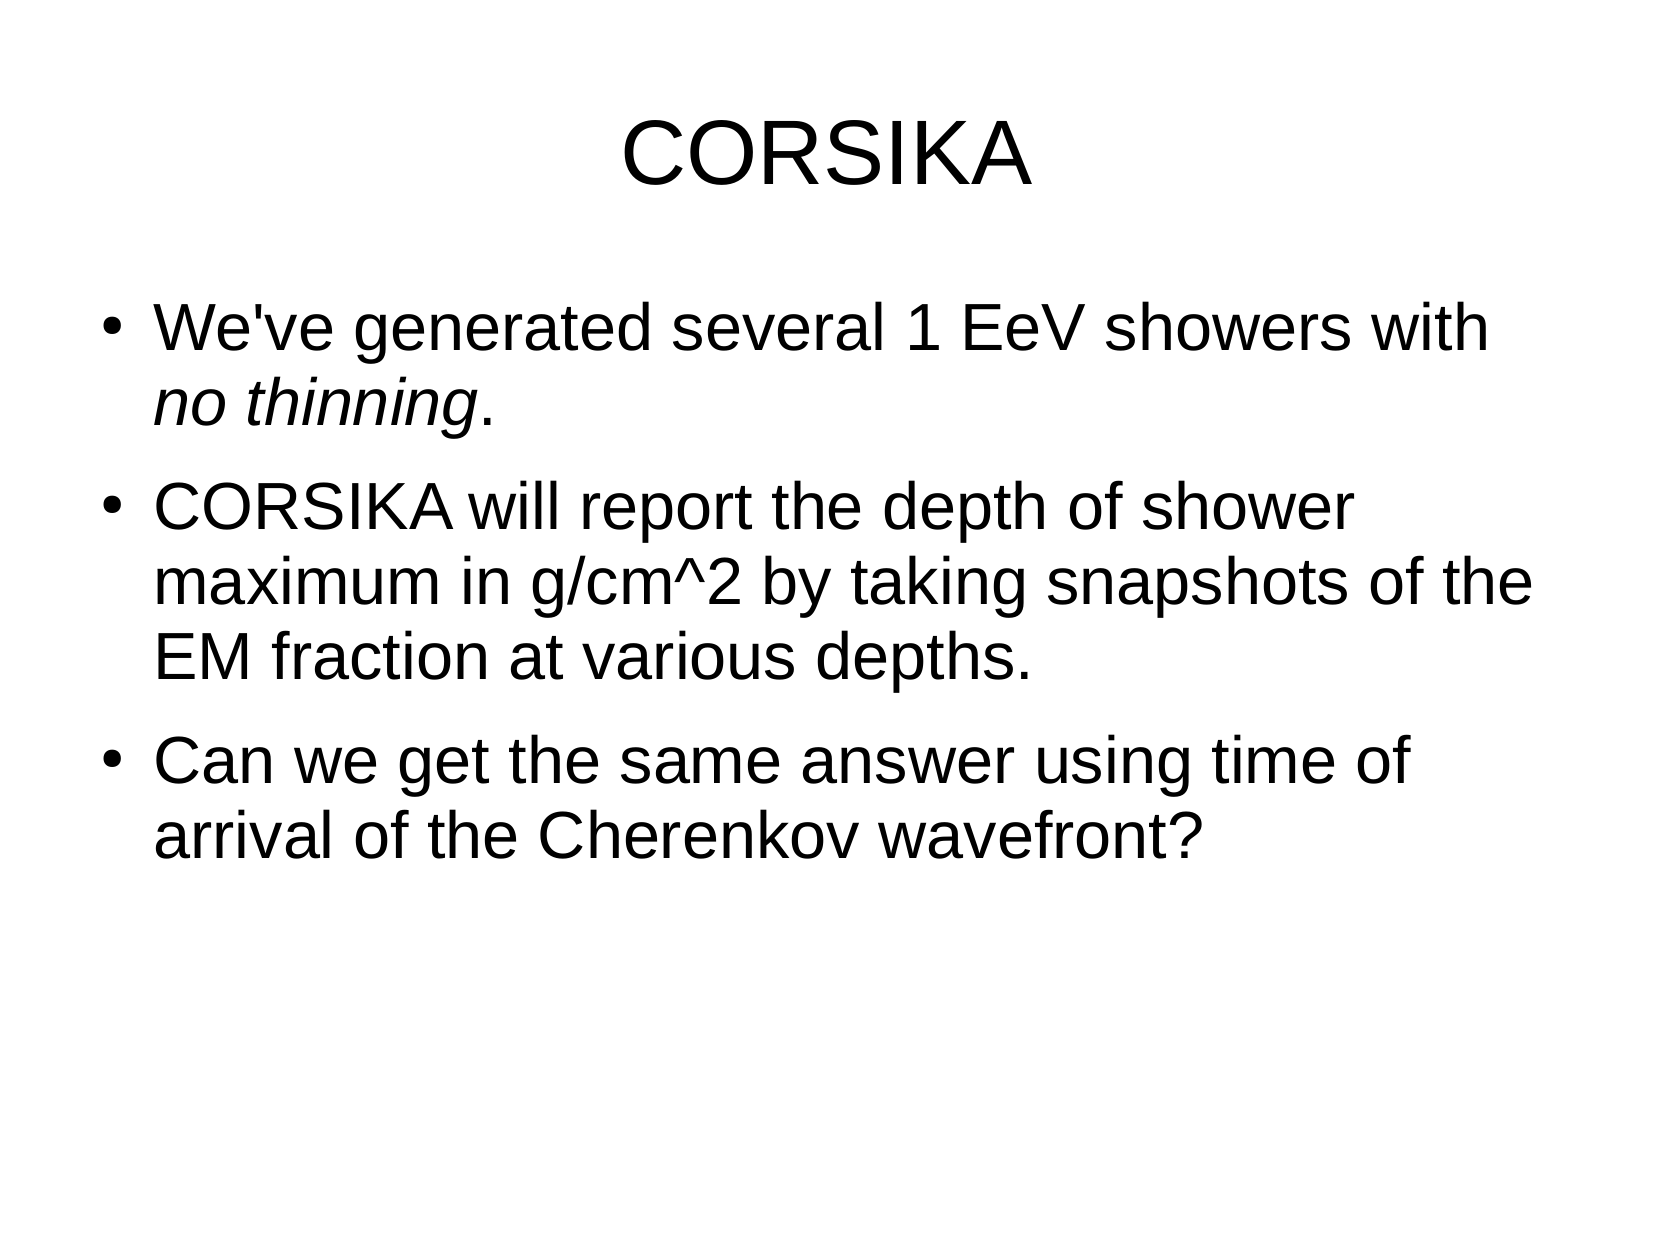

# CORSIKA
We've generated several 1 EeV showers with no thinning.
CORSIKA will report the depth of shower maximum in g/cm^2 by taking snapshots of the EM fraction at various depths.
Can we get the same answer using time of arrival of the Cherenkov wavefront?